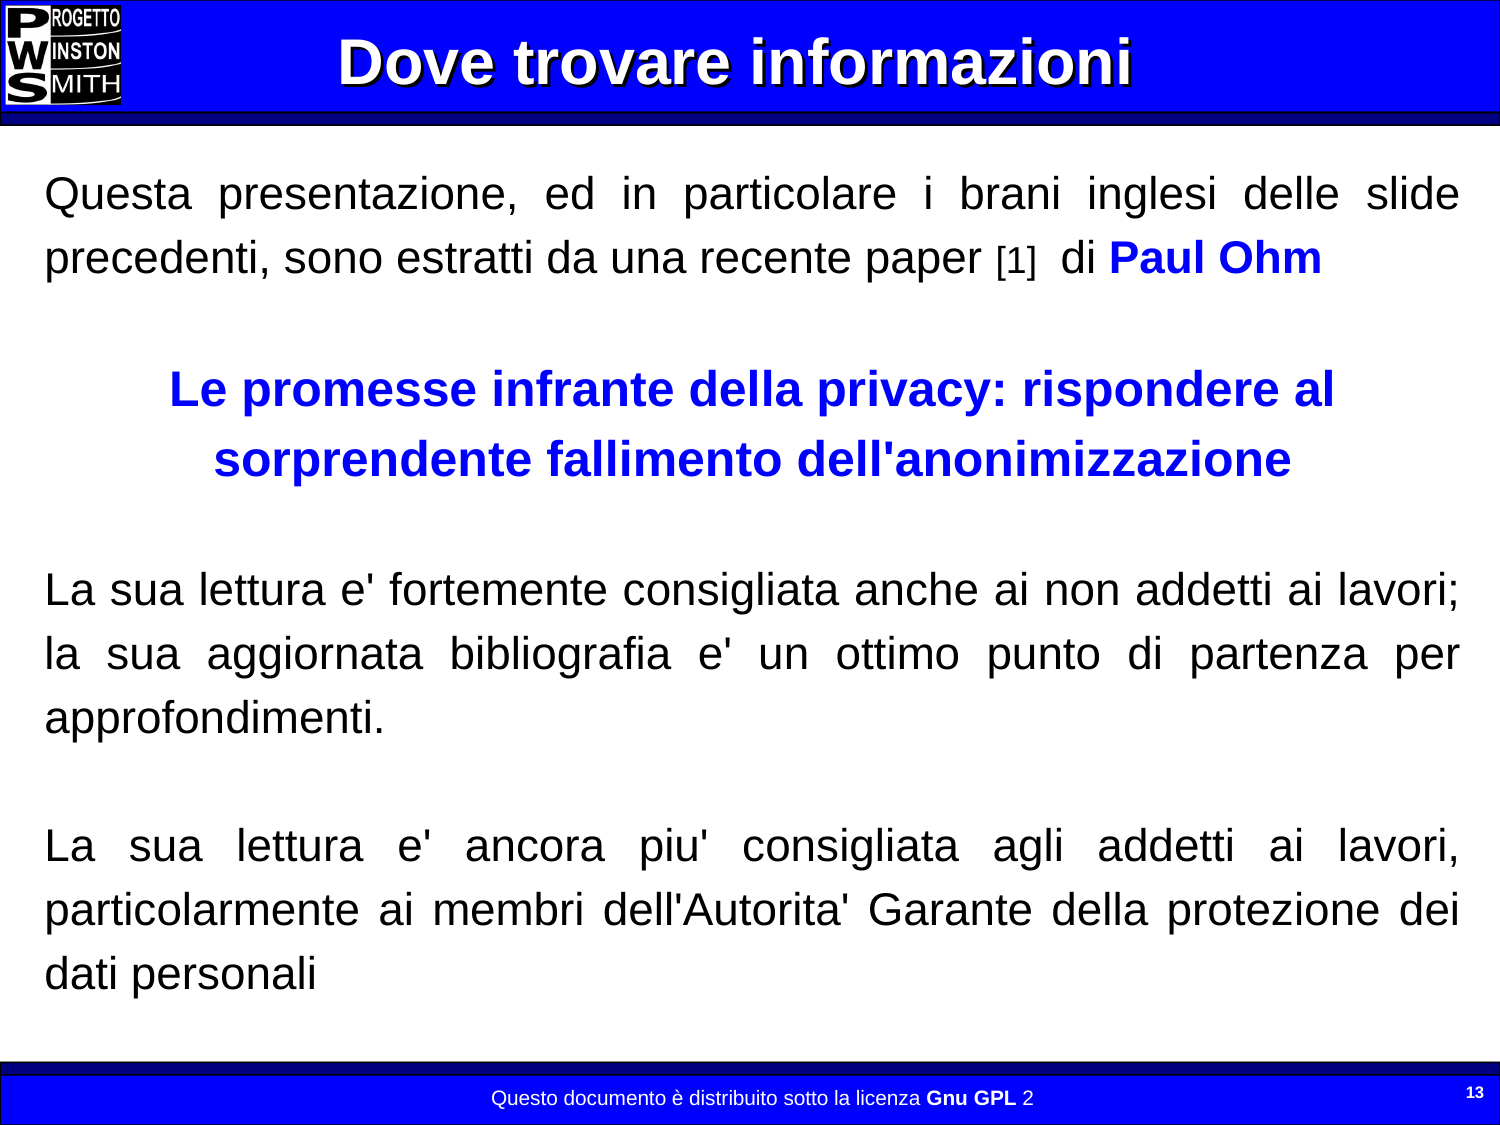

Dove trovare informazioni
Questa presentazione, ed in particolare i brani inglesi delle slide precedenti, sono estratti da una recente paper [1] di Paul Ohm
Le promesse infrante della privacy: rispondere al sorprendente fallimento dell'anonimizzazione
La sua lettura e' fortemente consigliata anche ai non addetti ai lavori; la sua aggiornata bibliografia e' un ottimo punto di partenza per approfondimenti.
La sua lettura e' ancora piu' consigliata agli addetti ai lavori, particolarmente ai membri dell'Autorita' Garante della protezione dei dati personali